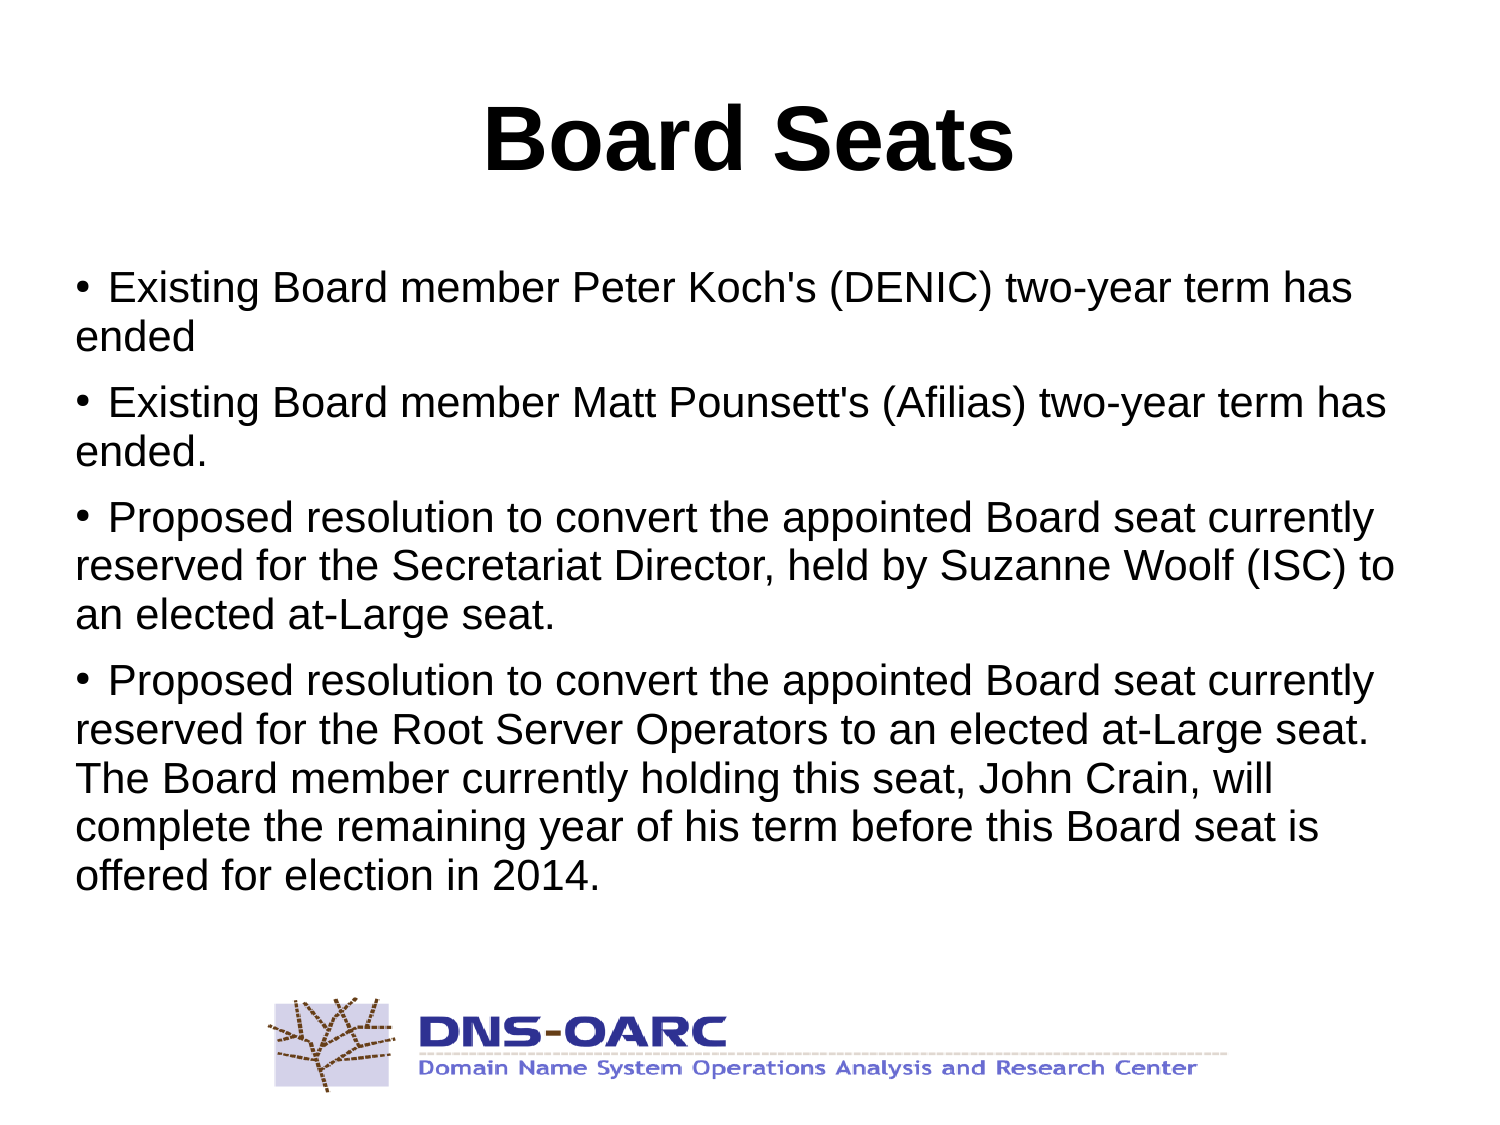

# Board Seats
 Existing Board member Peter Koch's (DENIC) two-year term has ended
 Existing Board member Matt Pounsett's (Afilias) two-year term has ended.
 Proposed resolution to convert the appointed Board seat currently reserved for the Secretariat Director, held by Suzanne Woolf (ISC) to an elected at-Large seat.
 Proposed resolution to convert the appointed Board seat currently reserved for the Root Server Operators to an elected at-Large seat.
The Board member currently holding this seat, John Crain, will complete the remaining year of his term before this Board seat is offered for election in 2014.